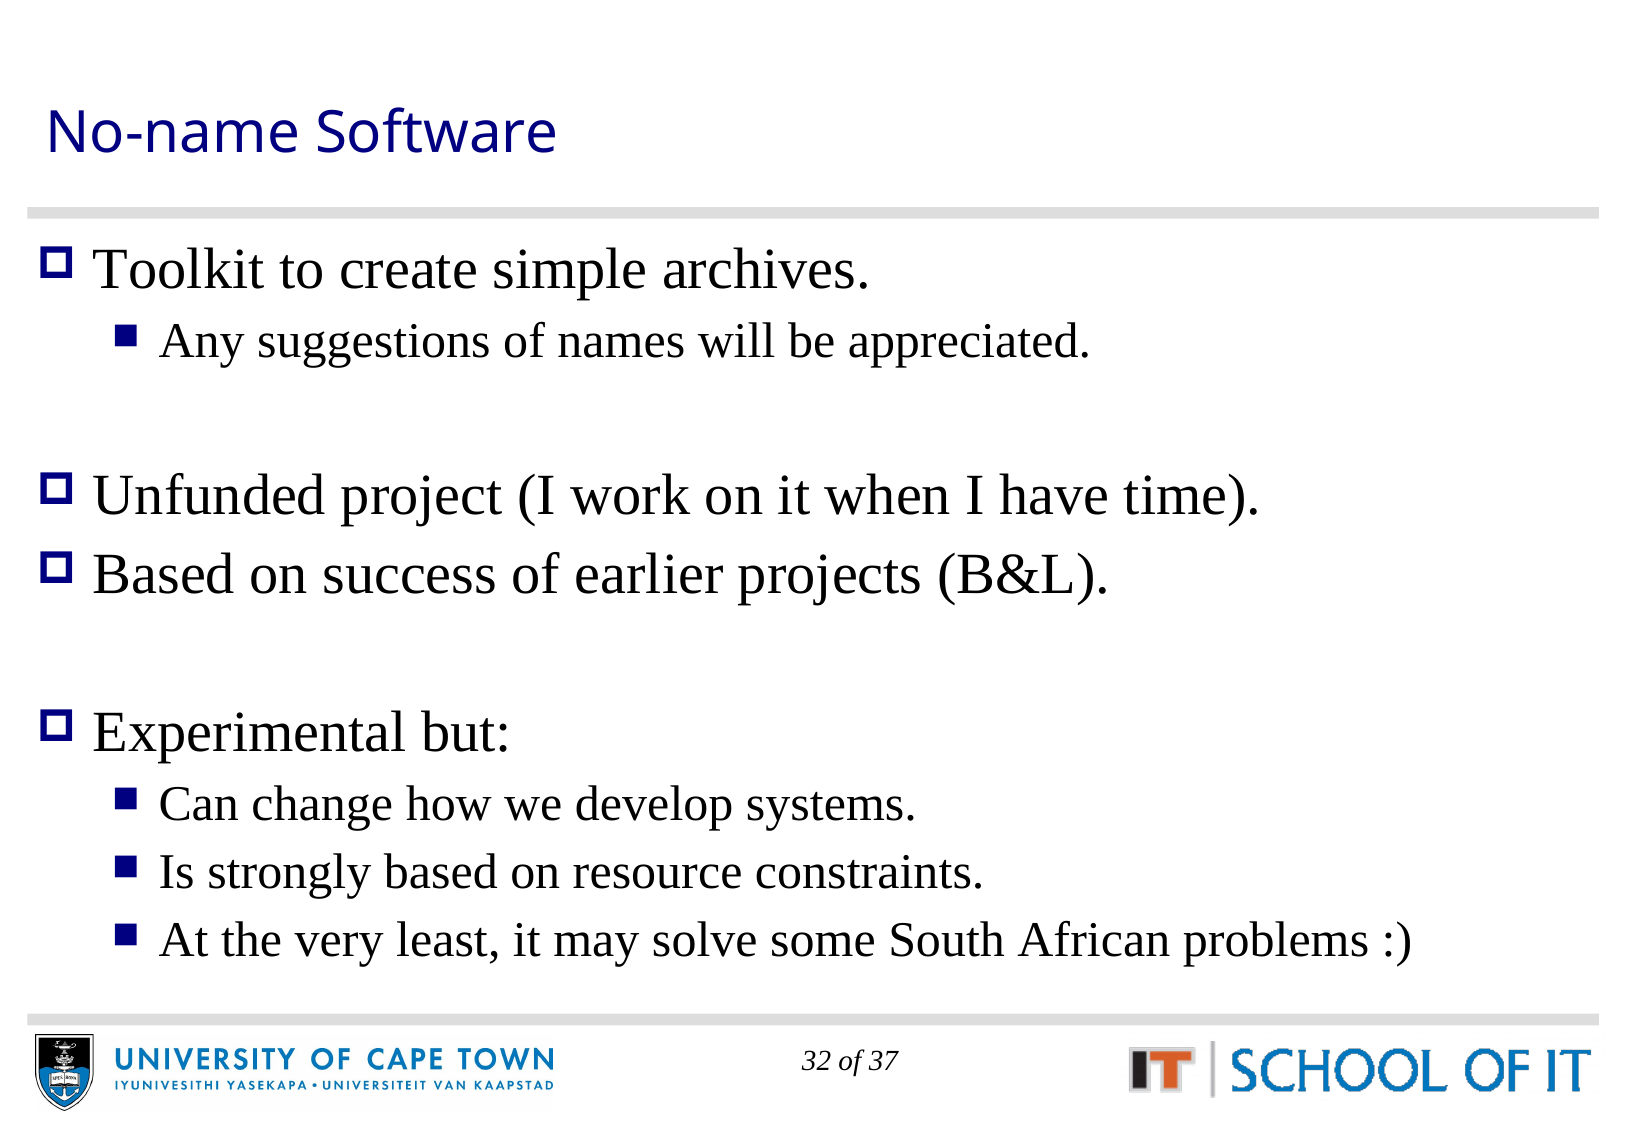

# No-name Software
Toolkit to create simple archives.
Any suggestions of names will be appreciated.
Unfunded project (I work on it when I have time).
Based on success of earlier projects (B&L).
Experimental but:
Can change how we develop systems.
Is strongly based on resource constraints.
At the very least, it may solve some South African problems :)
32